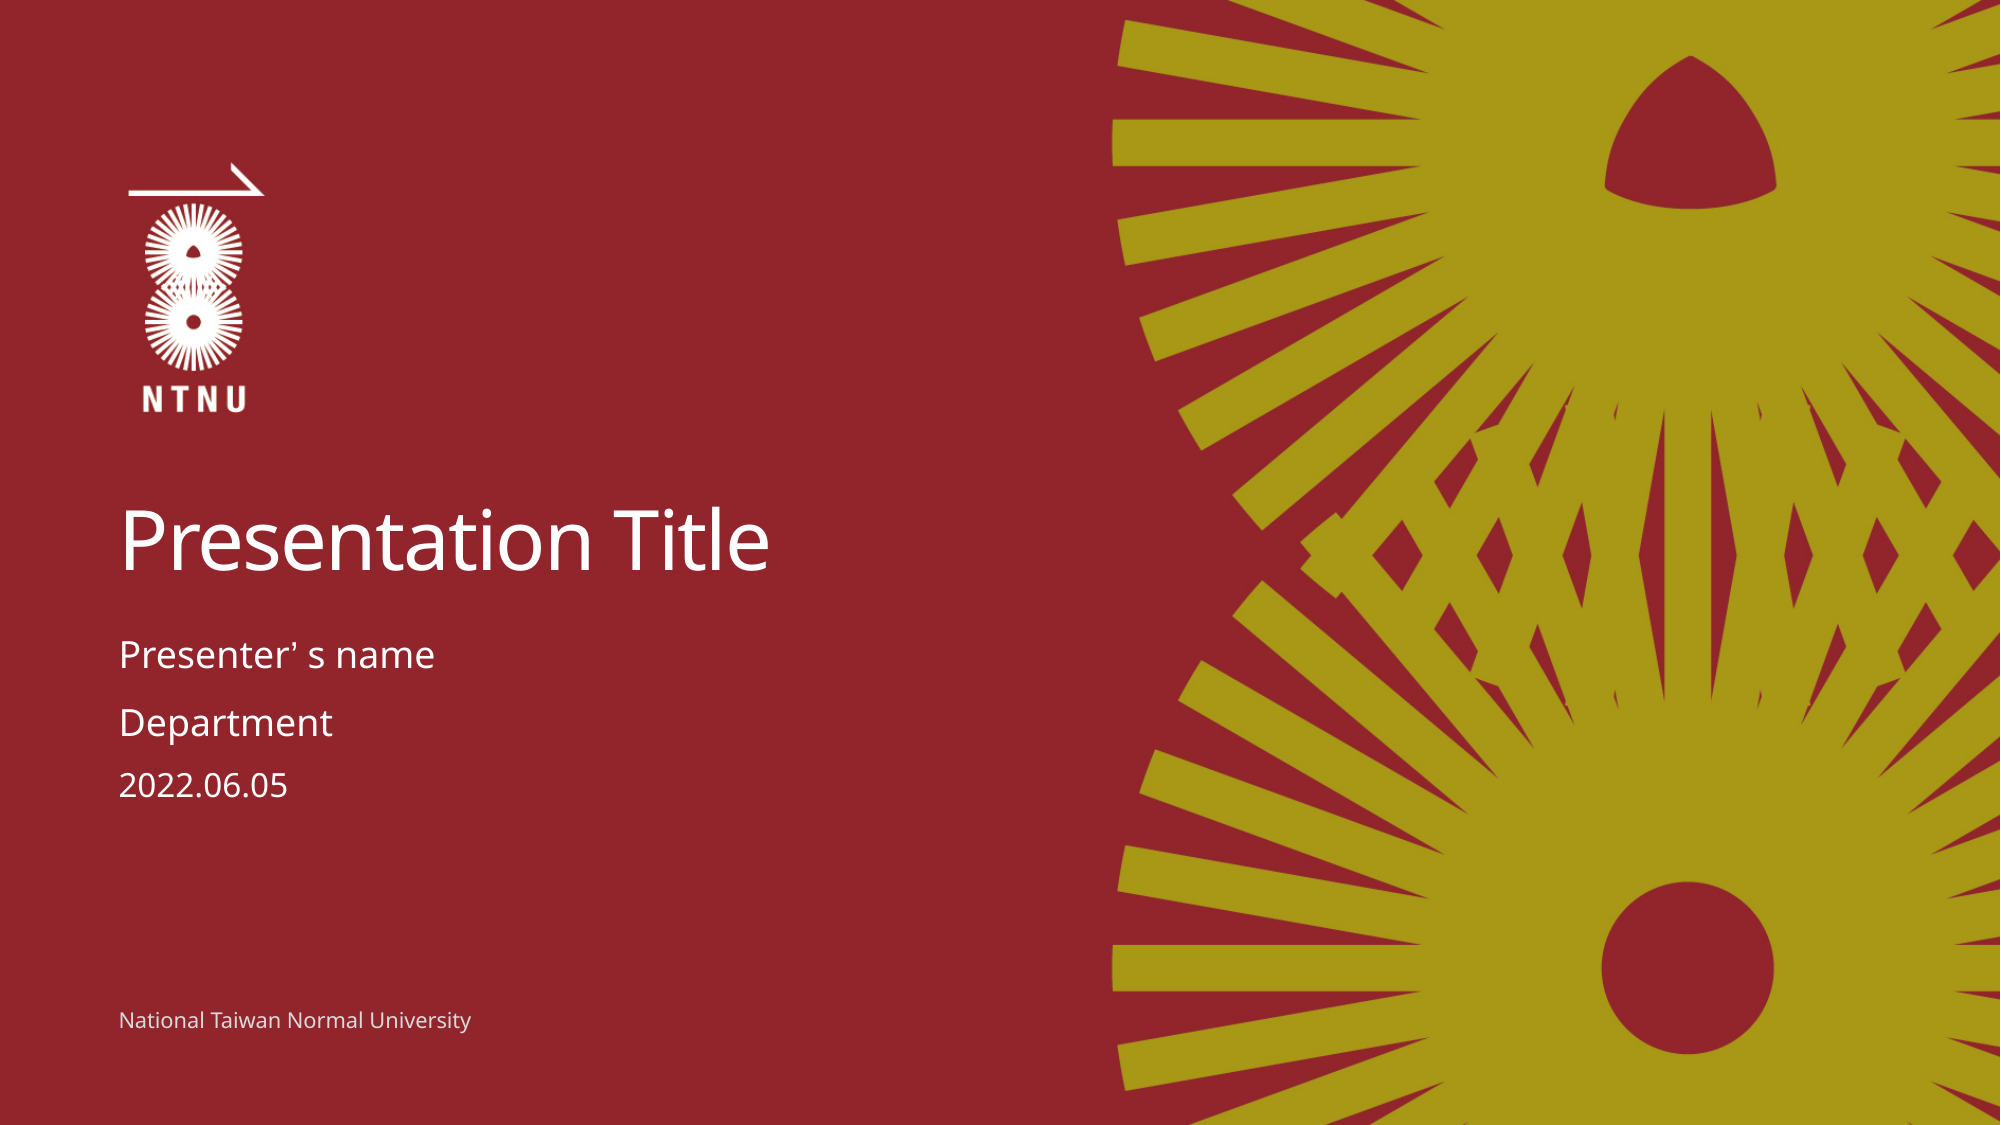

# Presentation Title
Presenter’ s name
Department
2022.06.05
National Taiwan Normal University